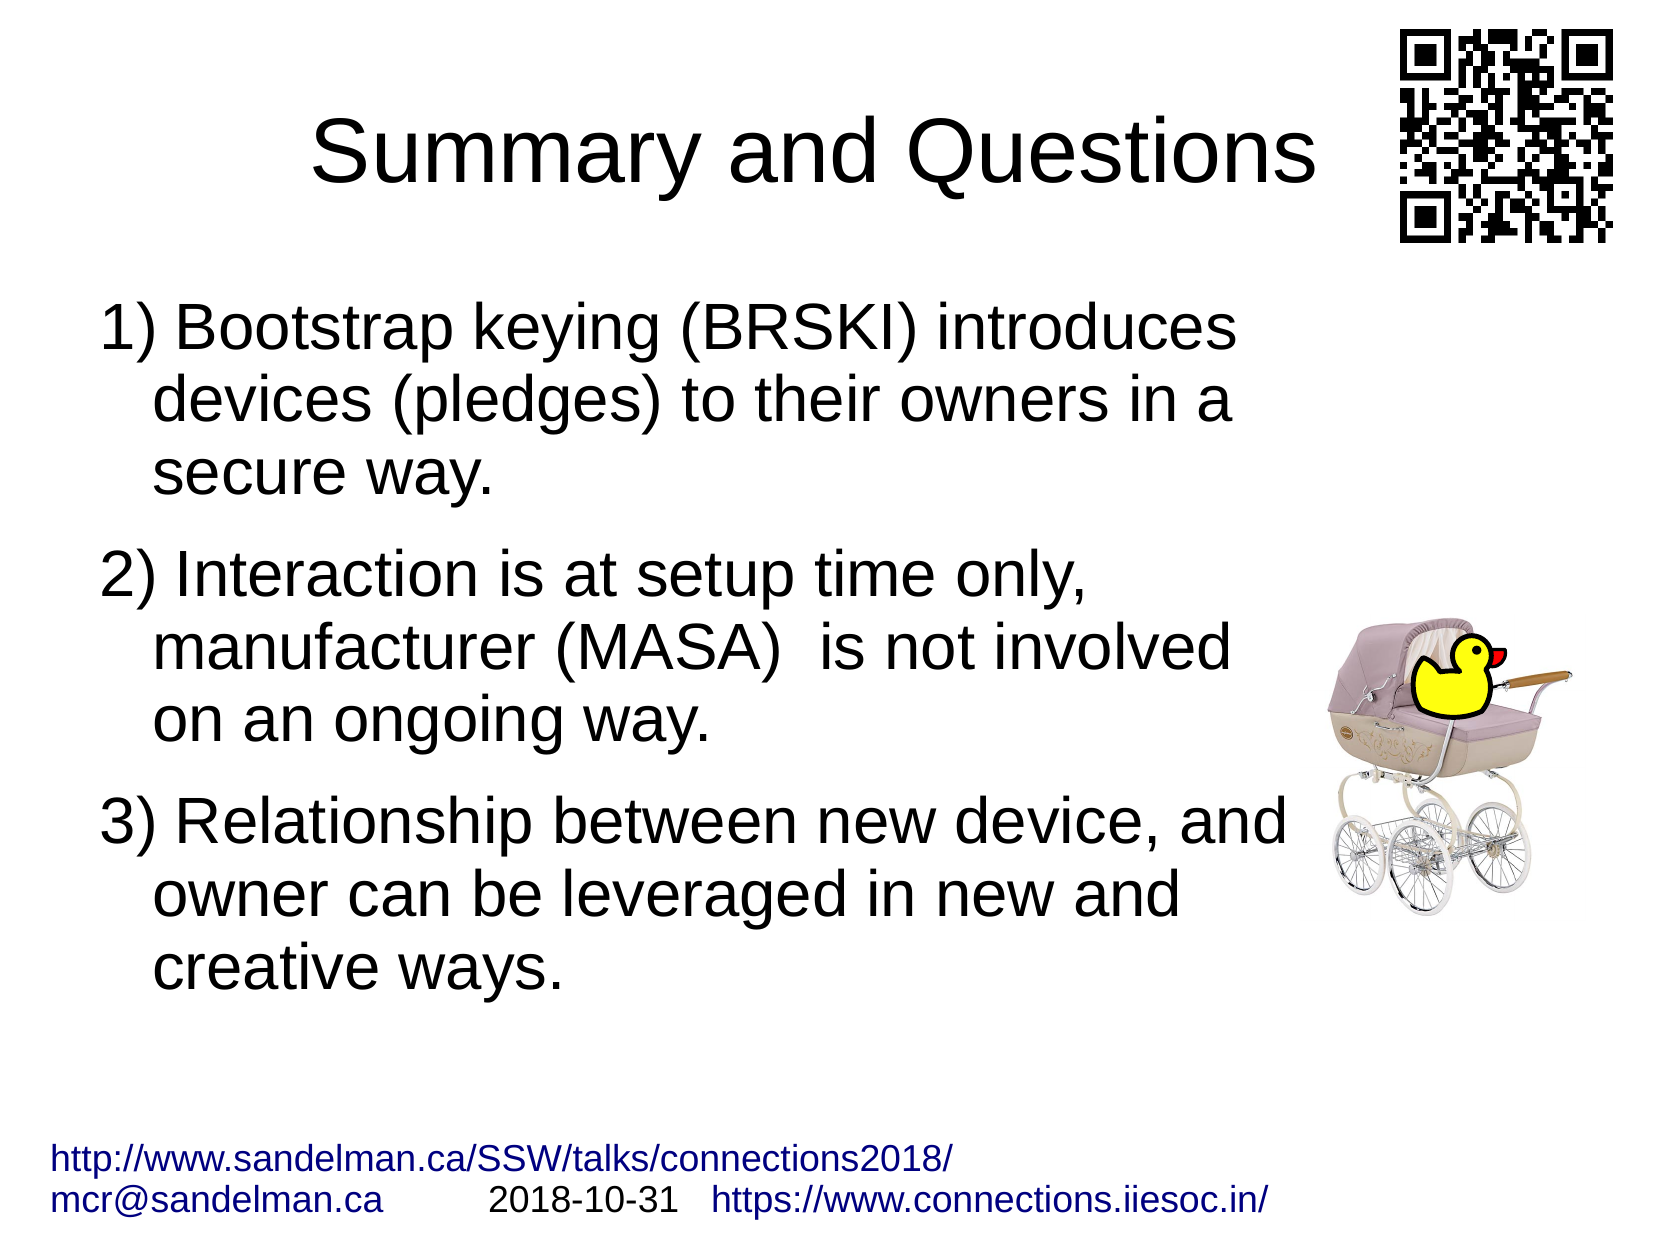

# Summary and Questions
 Bootstrap keying (BRSKI) introduces devices (pledges) to their owners in a secure way.
 Interaction is at setup time only, manufacturer (MASA) is not involved on an ongoing way.
 Relationship between new device, and owner can be leveraged in new and creative ways.
http://www.sandelman.ca/SSW/talks/connections2018/
mcr@sandelman.ca 2018-10-31 https://www.connections.iiesoc.in/